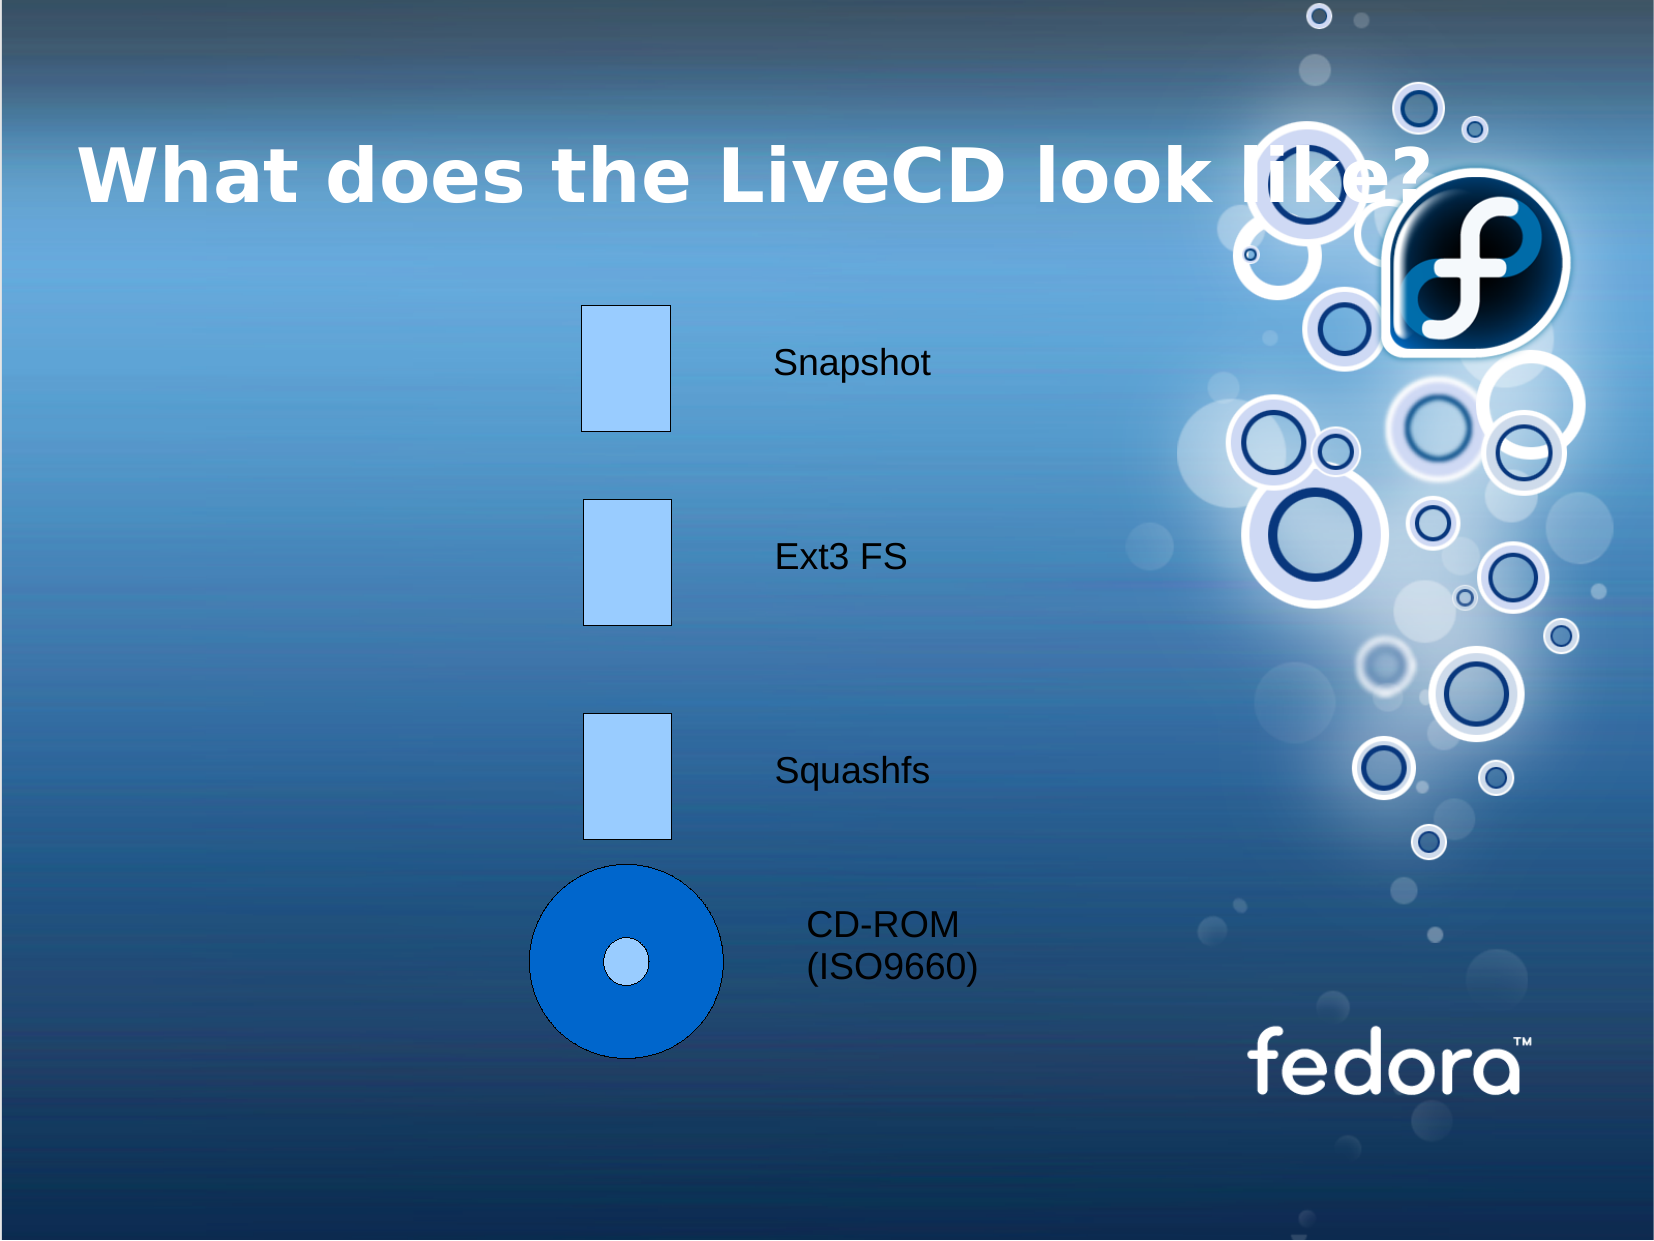

# What does the LiveCD look like?
Snapshot
Ext3 FS
Squashfs
CD-ROM
(ISO9660)